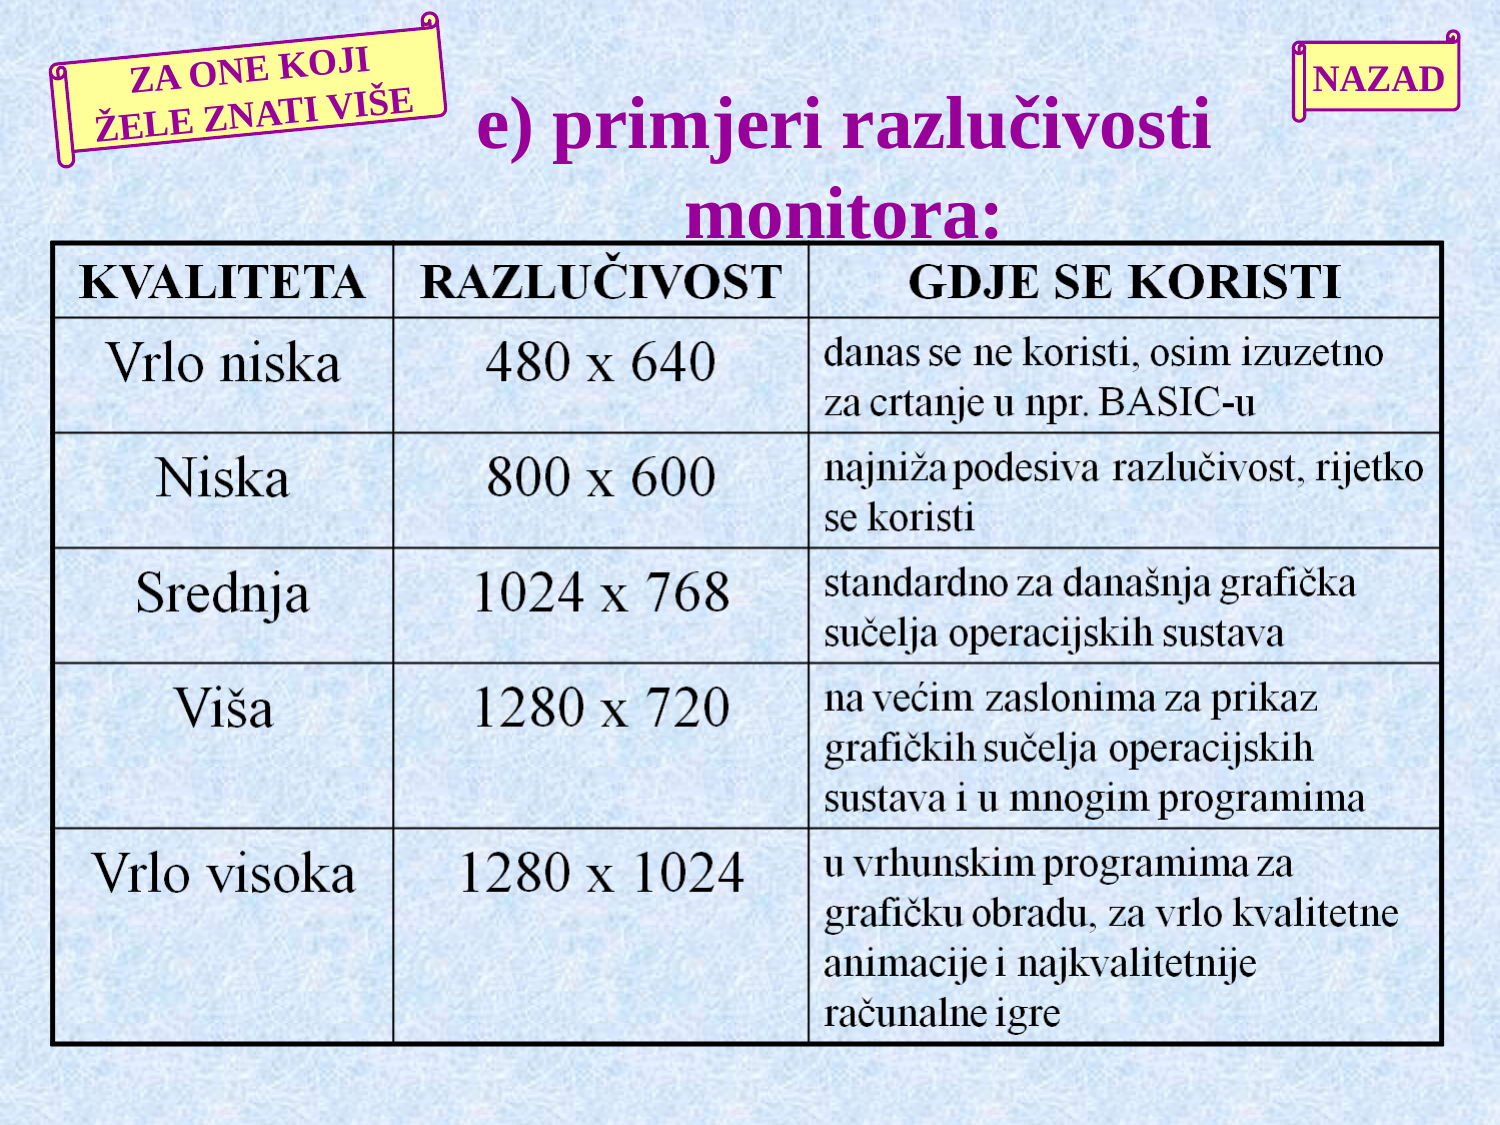

ZA ONE KOJI
ŽELE ZNATI VIŠE
NAZAD
# e) primjeri razlučivosti monitora: